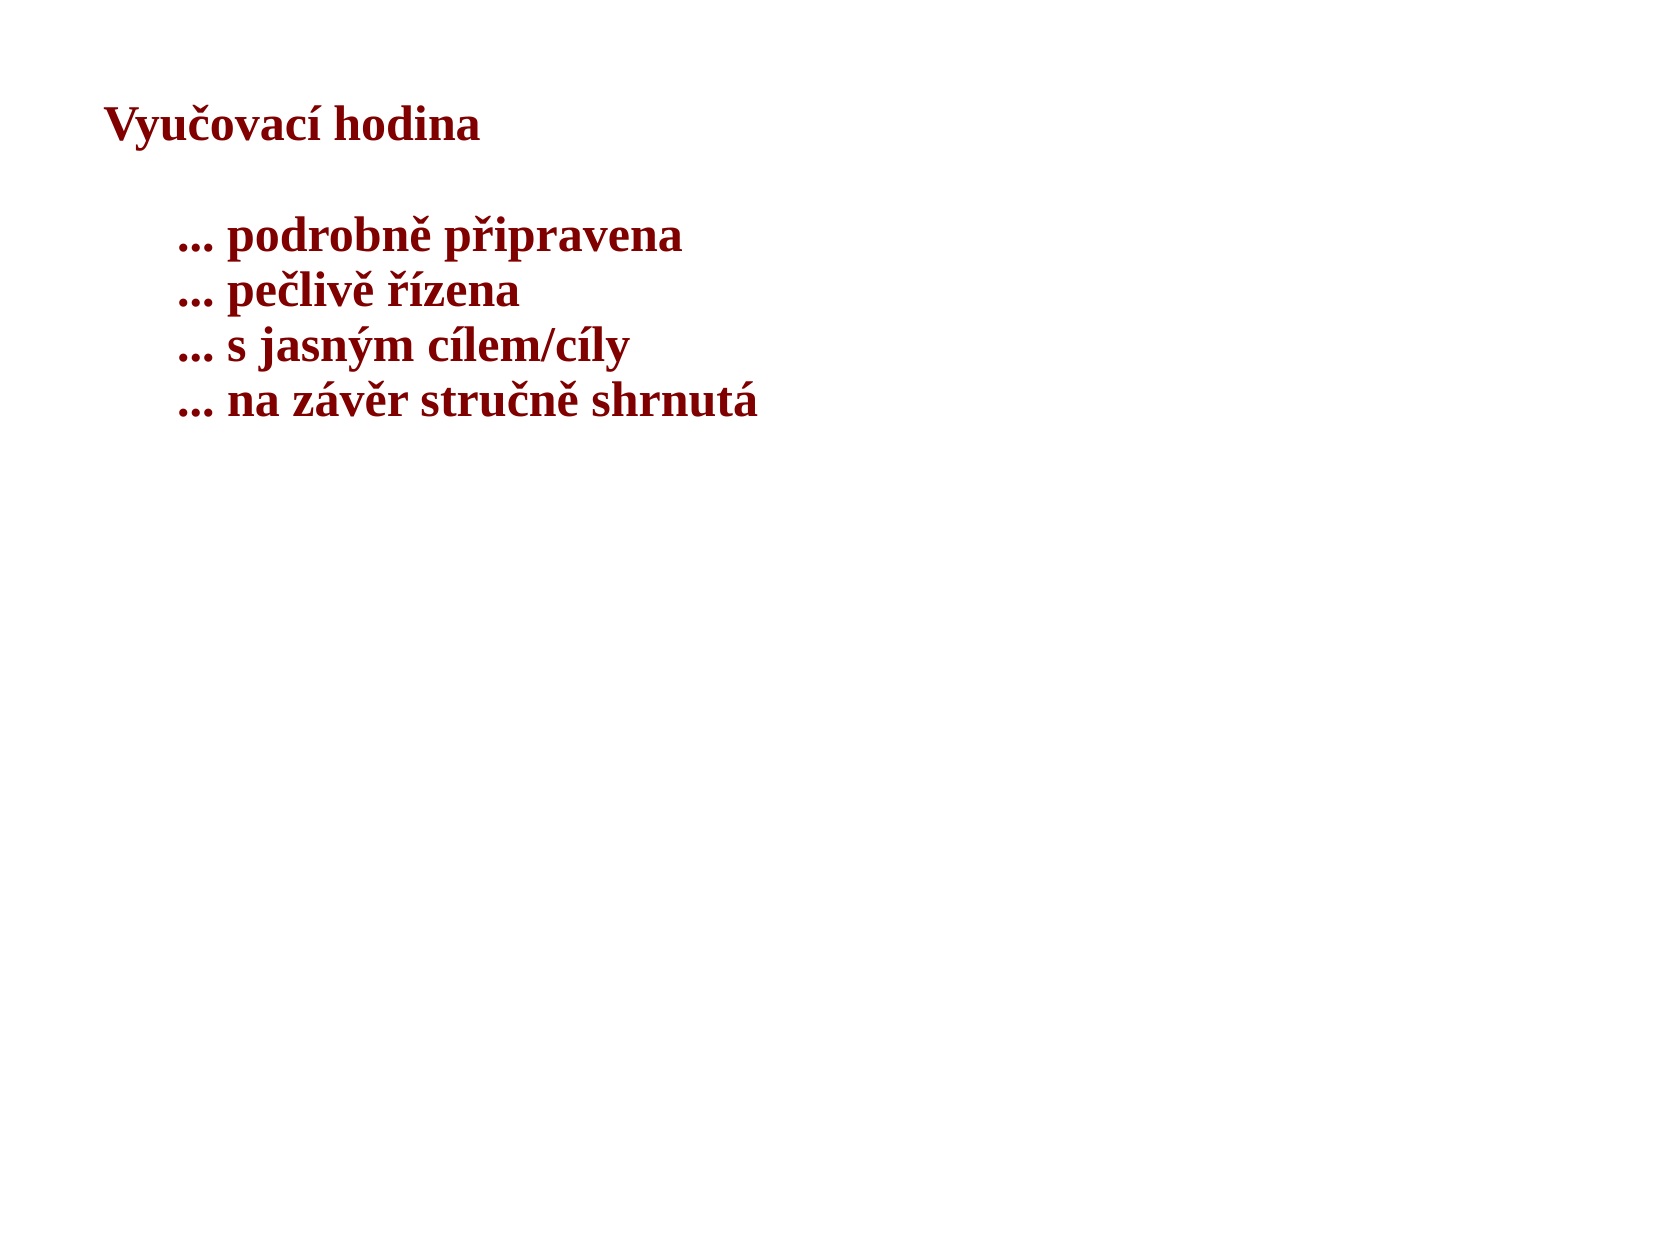

Vyučovací hodina
	... podrobně připravena
	... pečlivě řízena
	... s jasným cílem/cíly
	... na závěr stručně shrnutá